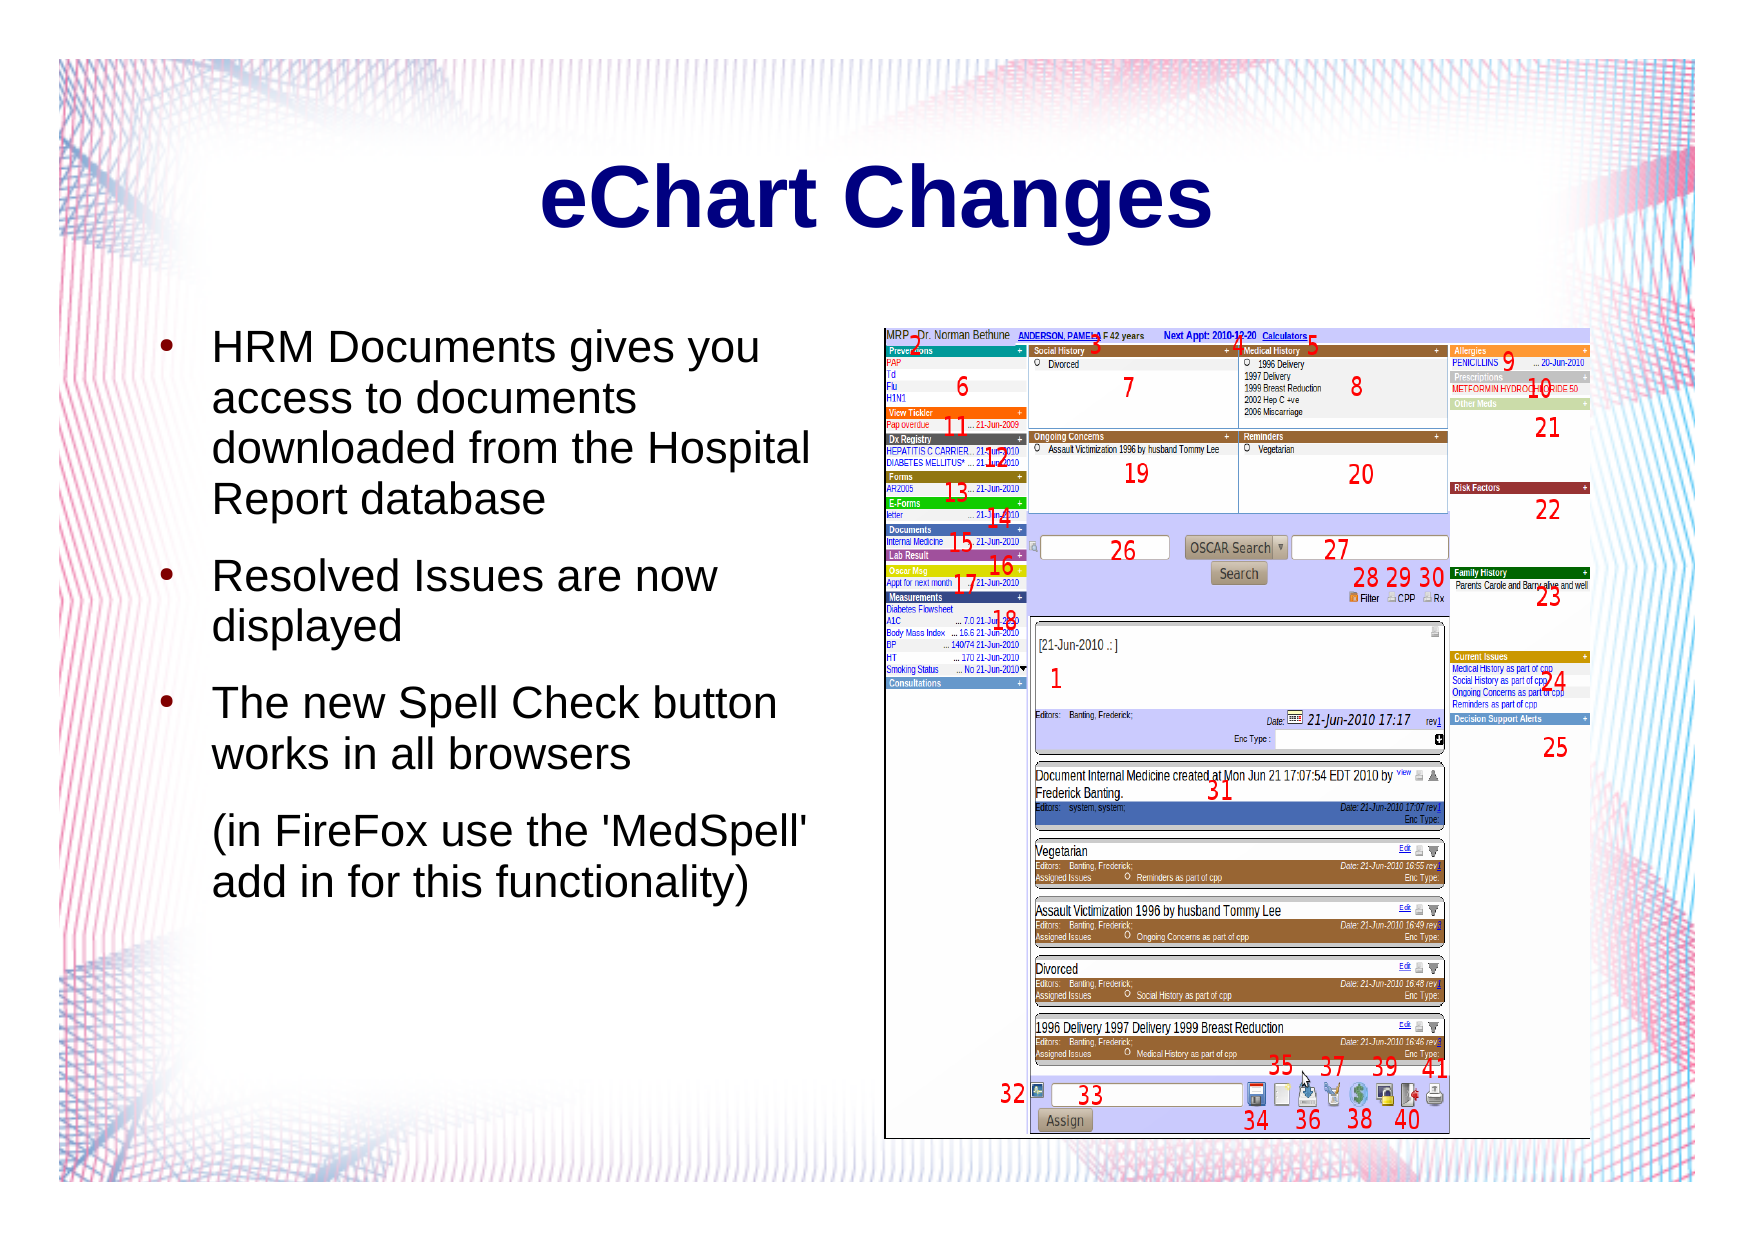

# eChart Changes
HRM Documents gives you access to documents downloaded from the Hospital Report database
Resolved Issues are now displayed
The new Spell Check button works in all browsers
(in FireFox use the 'MedSpell' add in for this functionality)